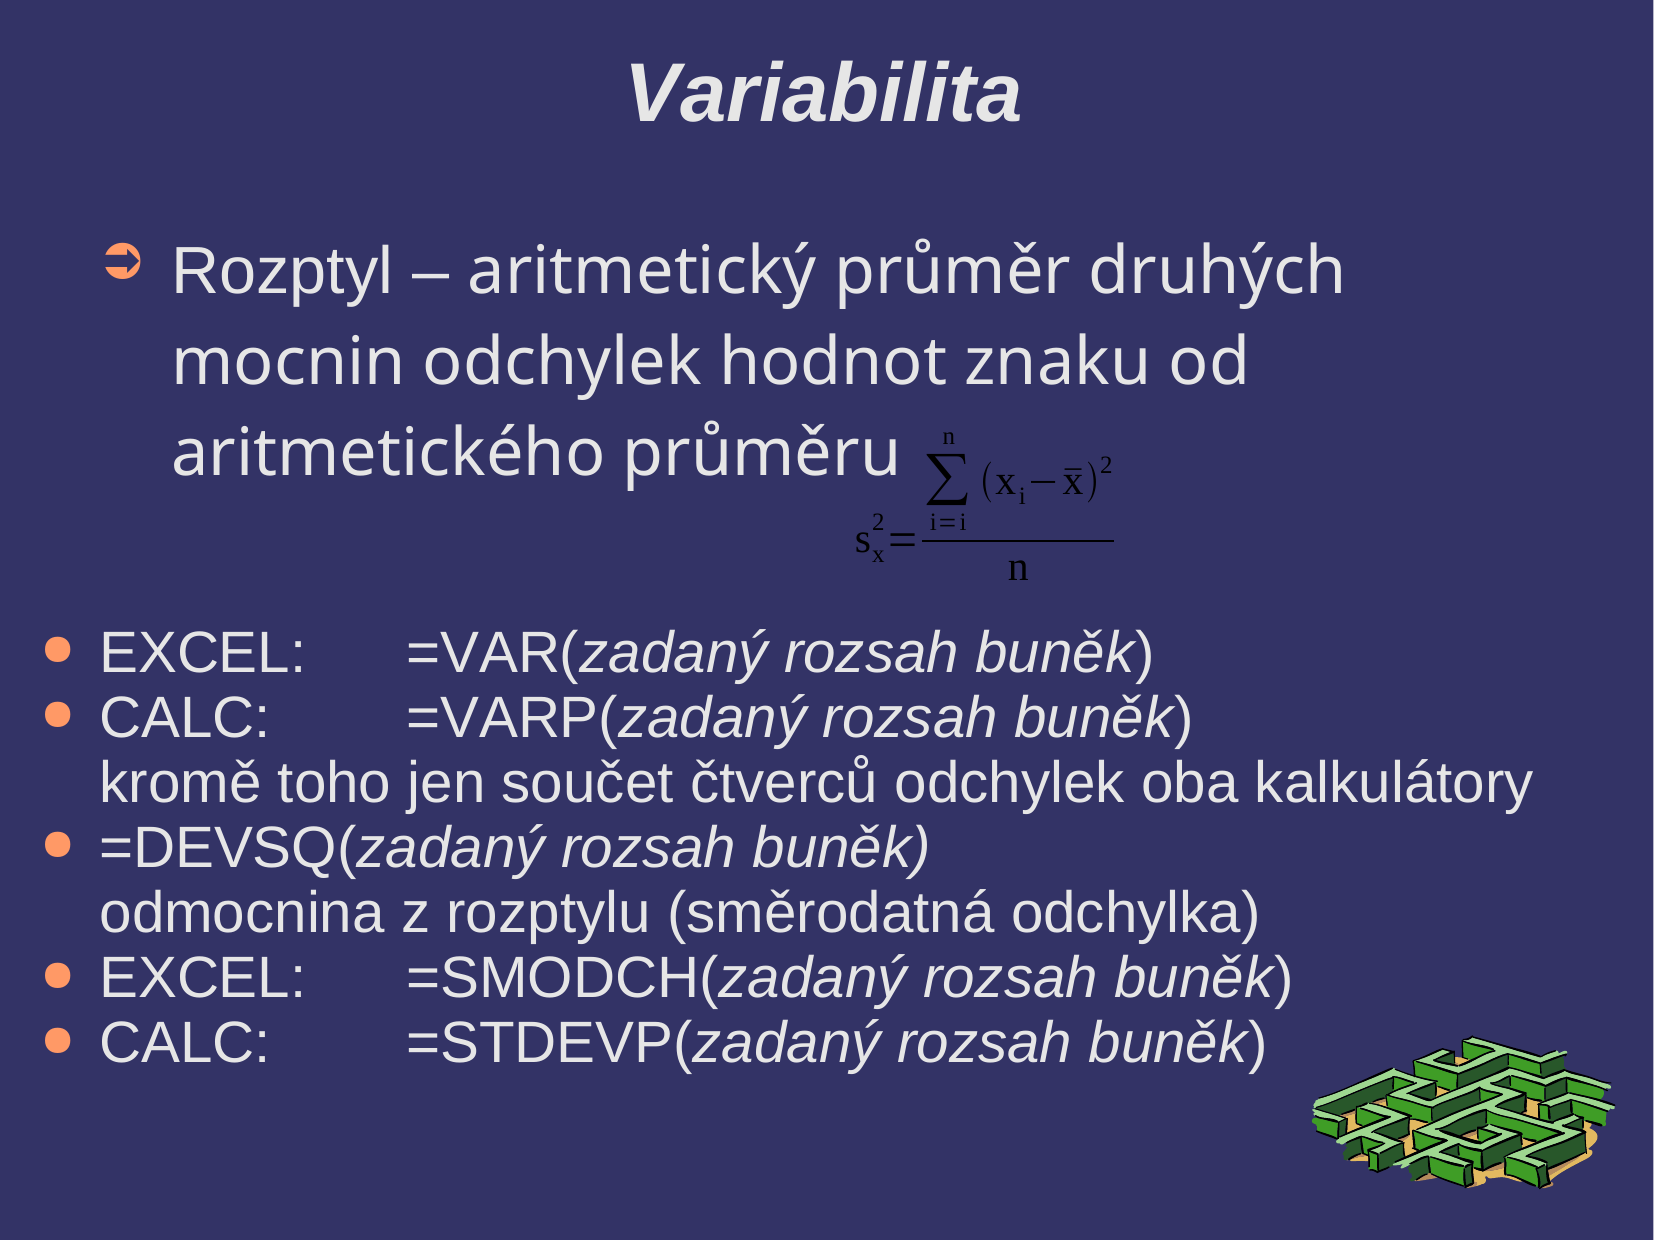

# Variabilita
Rozptyl – aritmetický průměr druhých mocnin odchylek hodnot znaku od aritmetického průměru
EXCEL: 	=VAR(zadaný rozsah buněk)
CALC:		=VARP(zadaný rozsah buněk)
kromě toho jen součet čtverců odchylek oba kalkulátory
=DEVSQ(zadaný rozsah buněk)
odmocnina z rozptylu (směrodatná odchylka)
EXCEL: 	=SMODCH(zadaný rozsah buněk)
CALC:		=STDEVP(zadaný rozsah buněk)